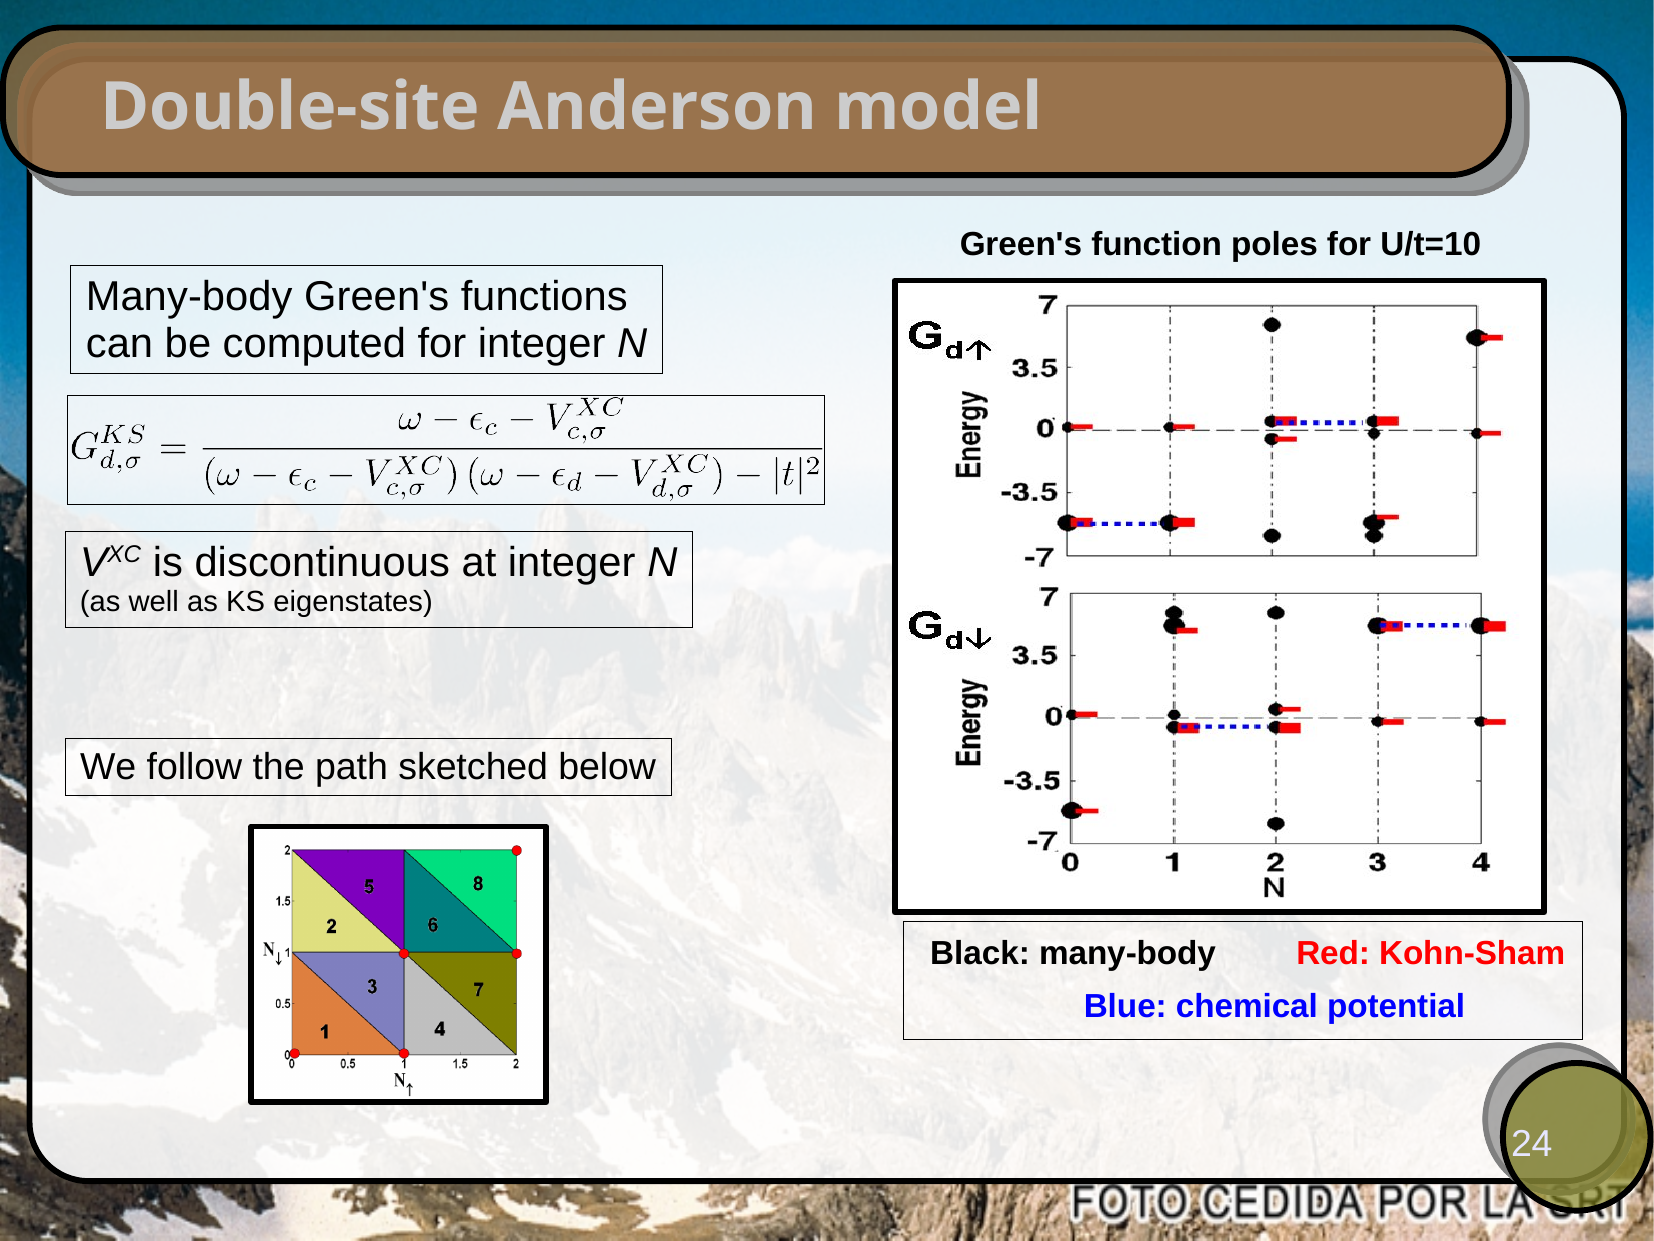

# Double-site Anderson model
Green's function poles for U/t=10
Many-body Green's functions
can be computed for integer N
VXC is discontinuous at integer N
(as well as KS eigenstates)
We follow the path sketched below
Black: many-body
Red: Kohn-Sham
Blue: chemical potential
24